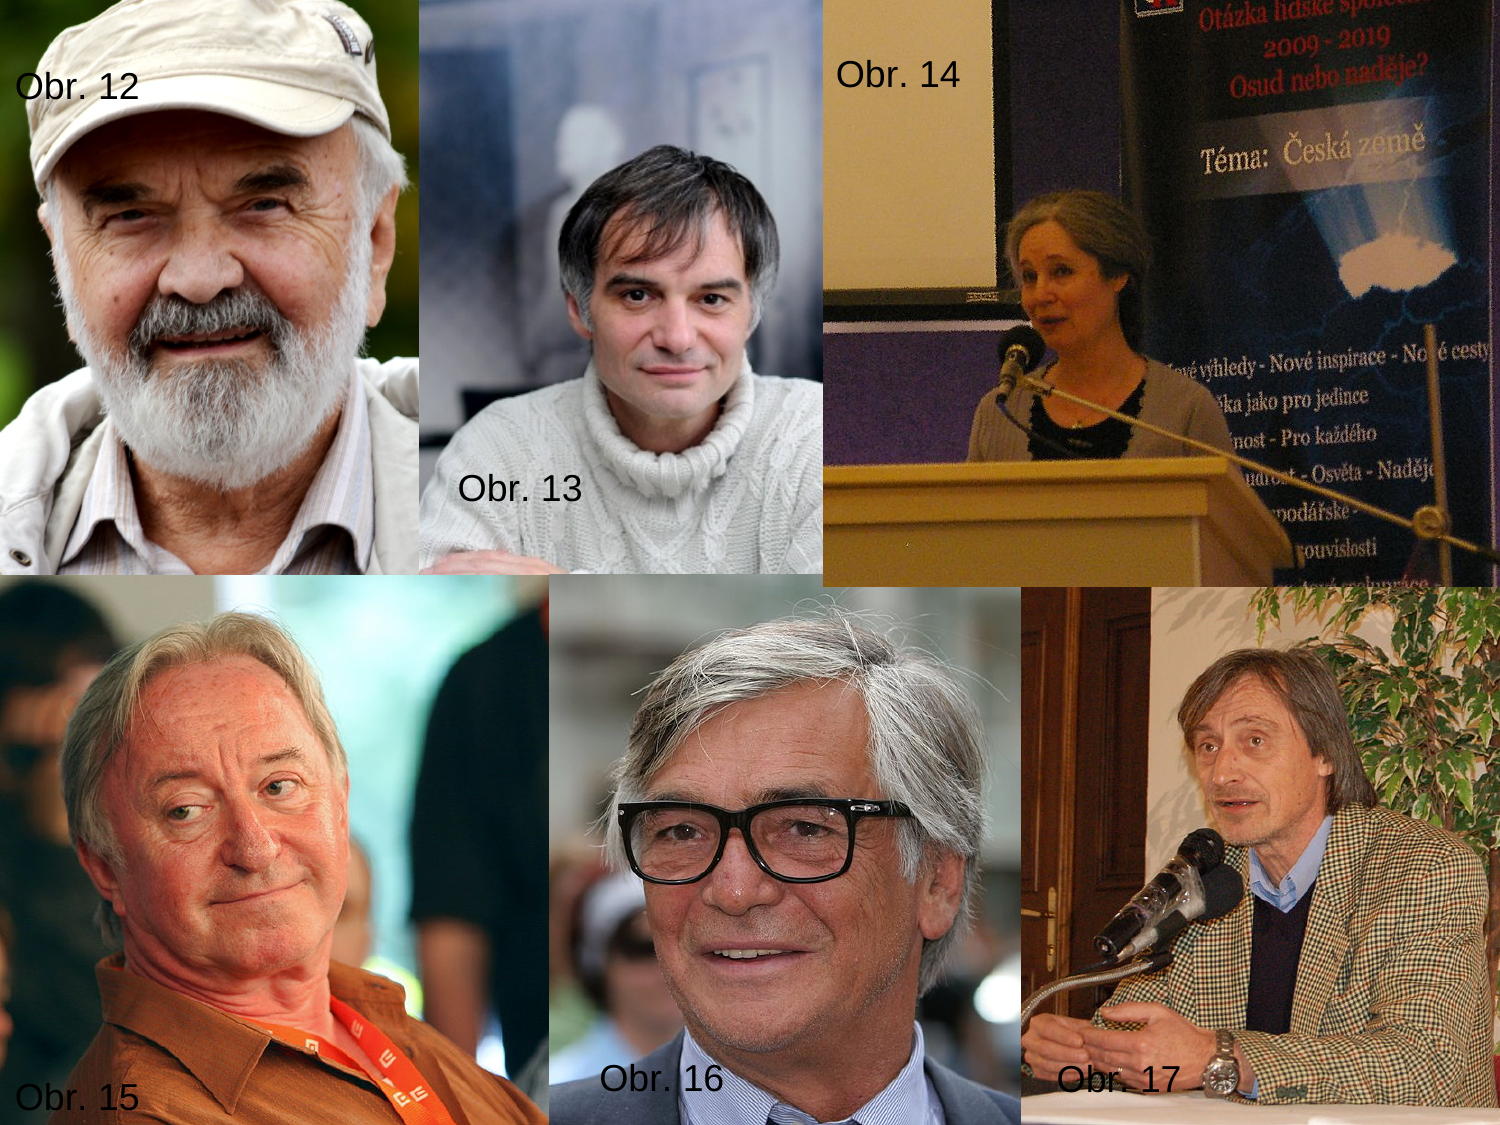

Obr. 14
#
Obr. 12
Obr. 13
Obr. 16
Obr. 17
Obr. 15